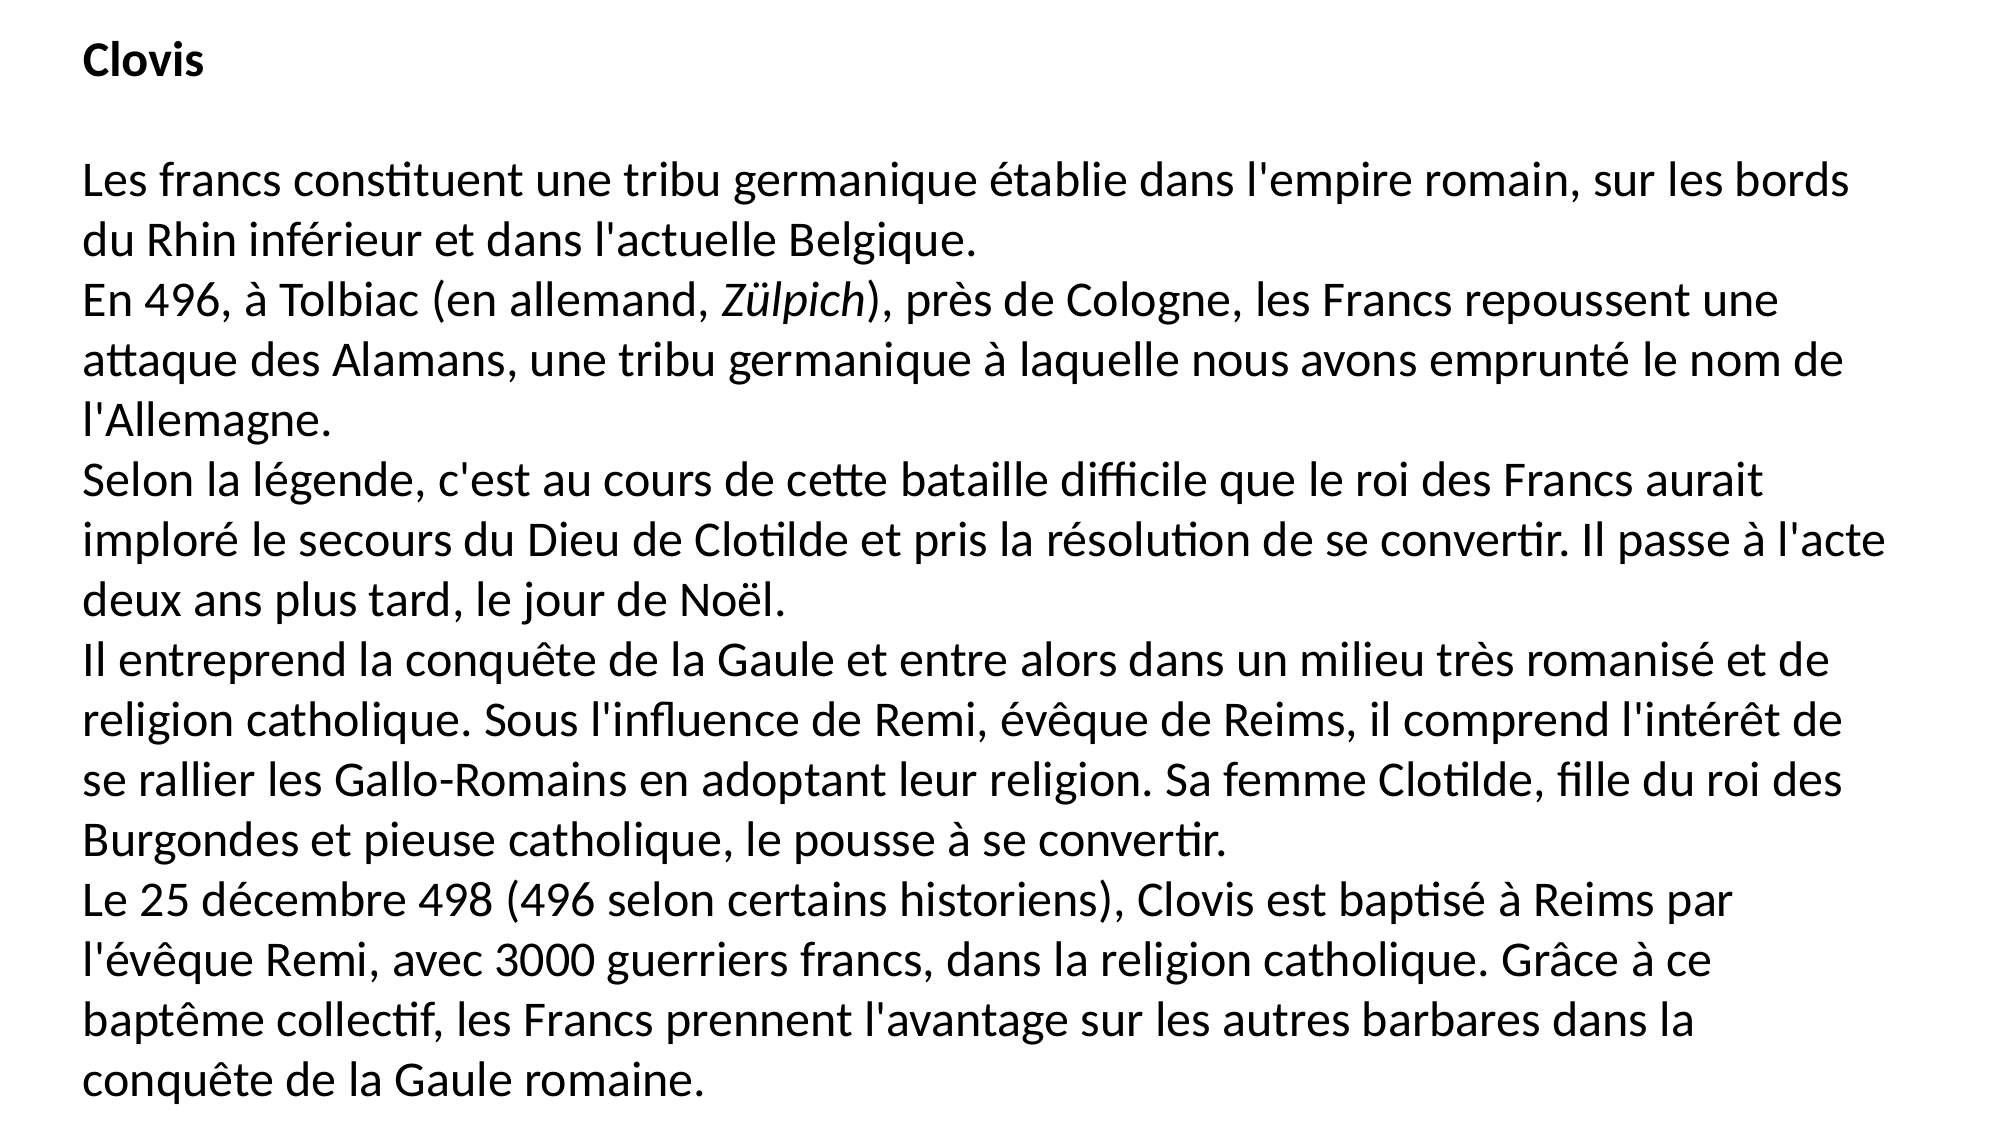

Clovis
Les francs constituent une tribu germanique établie dans l'empire romain, sur les bords du Rhin inférieur et dans l'actuelle Belgique.
En 496, à Tolbiac (en allemand, Zülpich), près de Cologne, les Francs repoussent une attaque des Alamans, une tribu germanique à laquelle nous avons emprunté le nom de l'Allemagne.
Selon la légende, c'est au cours de cette bataille difficile que le roi des Francs aurait imploré le secours du Dieu de Clotilde et pris la résolution de se convertir. Il passe à l'acte deux ans plus tard, le jour de Noël.
Il entreprend la conquête de la Gaule et entre alors dans un milieu très romanisé et de religion catholique. Sous l'influence de Remi, évêque de Reims, il comprend l'intérêt de se rallier les Gallo-Romains en adoptant leur religion. Sa femme Clotilde, fille du roi des Burgondes et pieuse catholique, le pousse à se convertir.
Le 25 décembre 498 (496 selon certains historiens), Clovis est baptisé à Reims par l'évêque Remi, avec 3000 guerriers francs, dans la religion catholique. Grâce à ce baptême collectif, les Francs prennent l'avantage sur les autres barbares dans la conquête de la Gaule romaine.